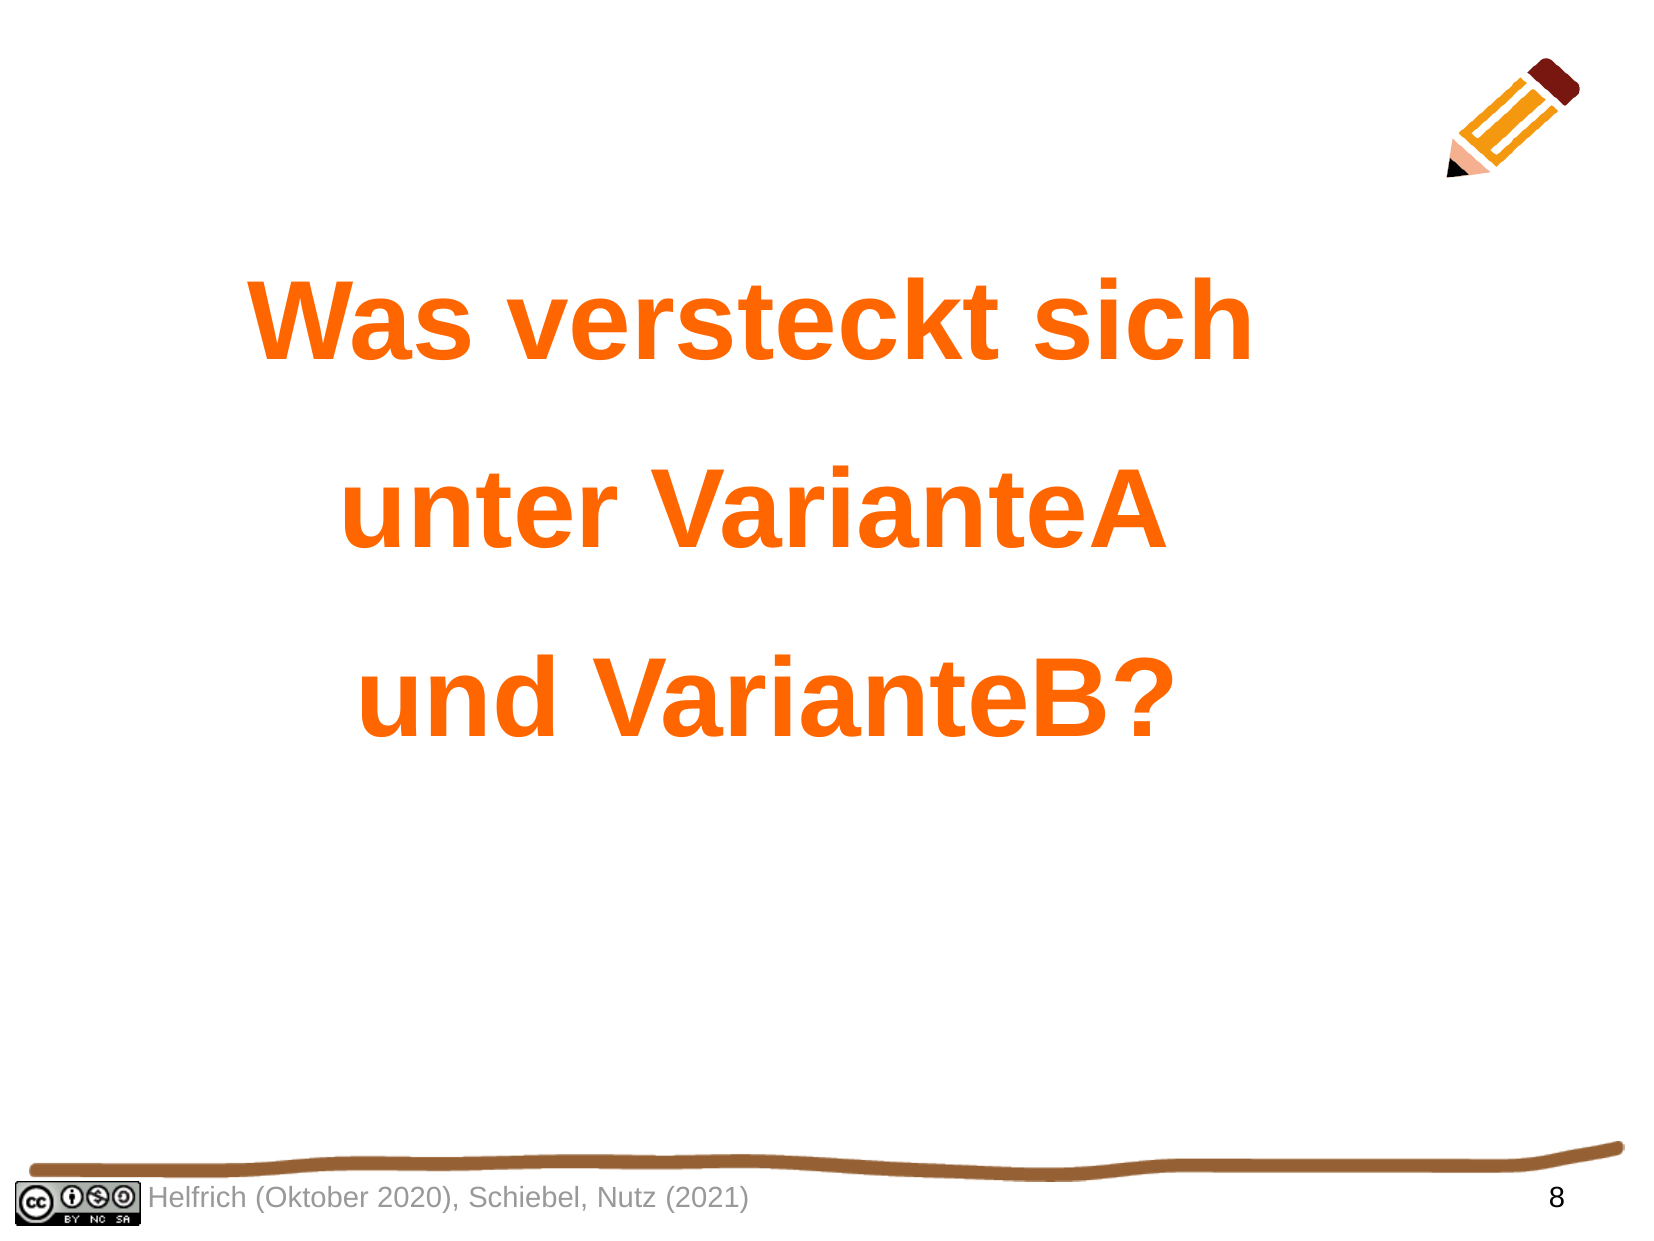

# Was versteckt sich unter VarianteA und VarianteB?
8